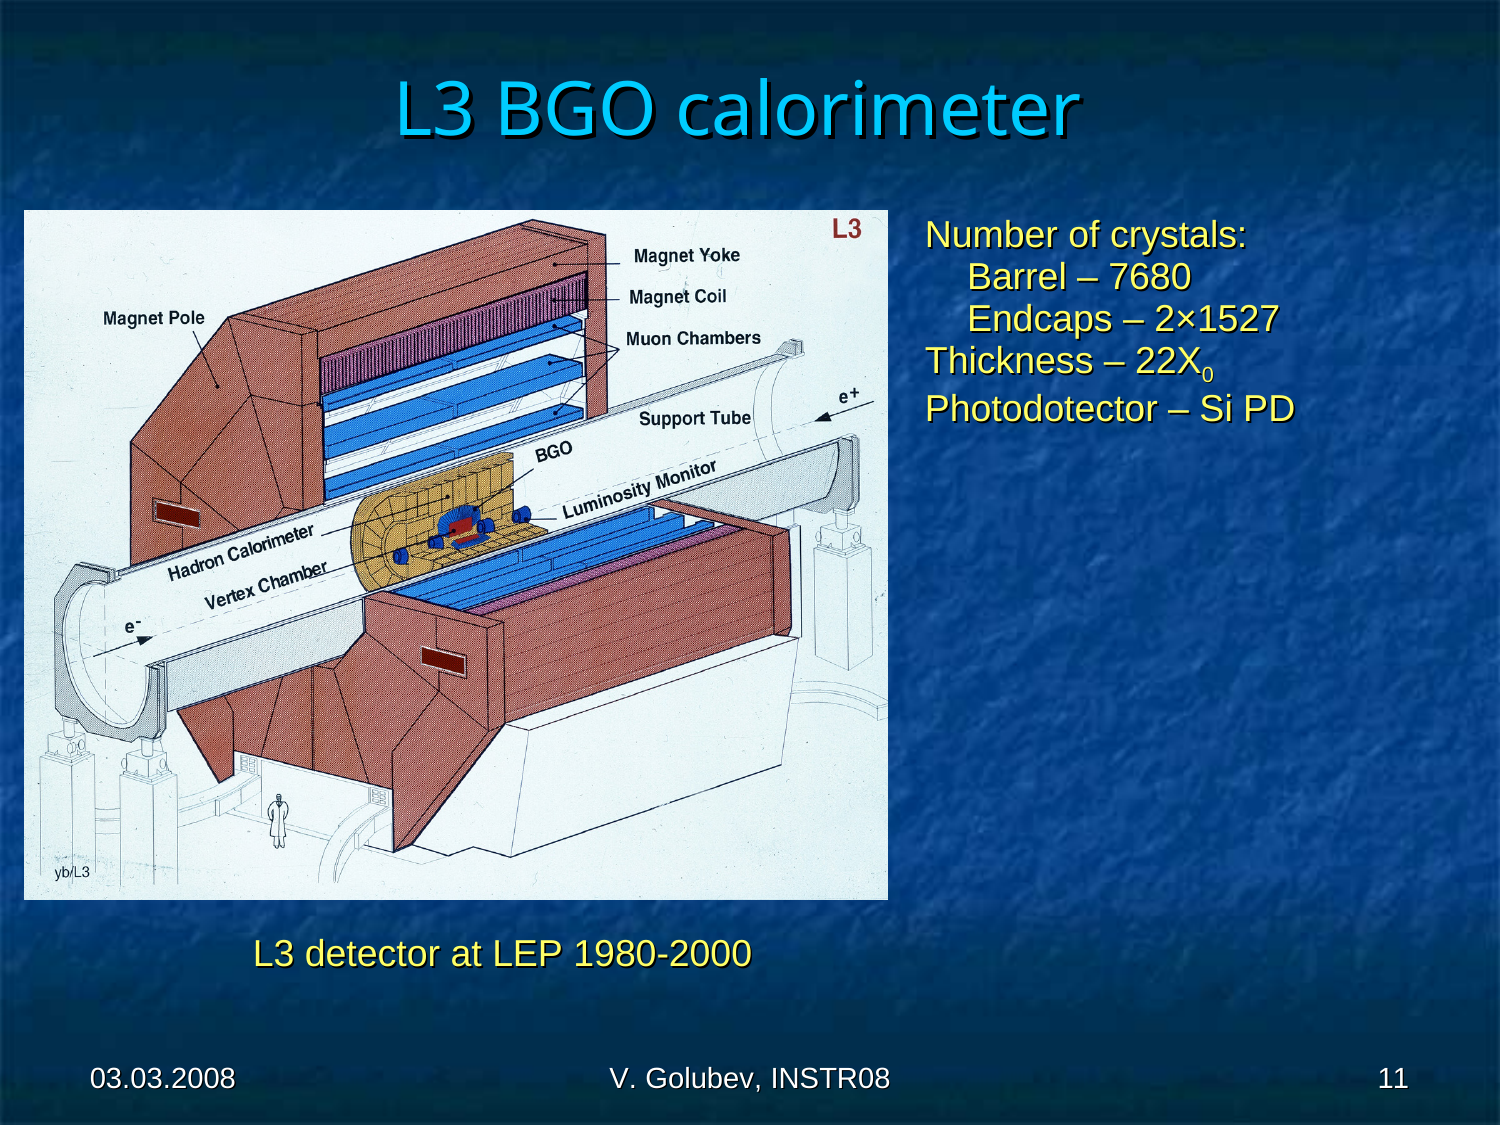

# L3 BGO calorimeter
Number of crystals:
 Barrel – 7680
 Endcaps – 2×1527
Thickness – 22X0
Photodotector – Si PD
L3 detector at LEP 1980-2000
03.03.2008
V. Golubev, INSTR08
11